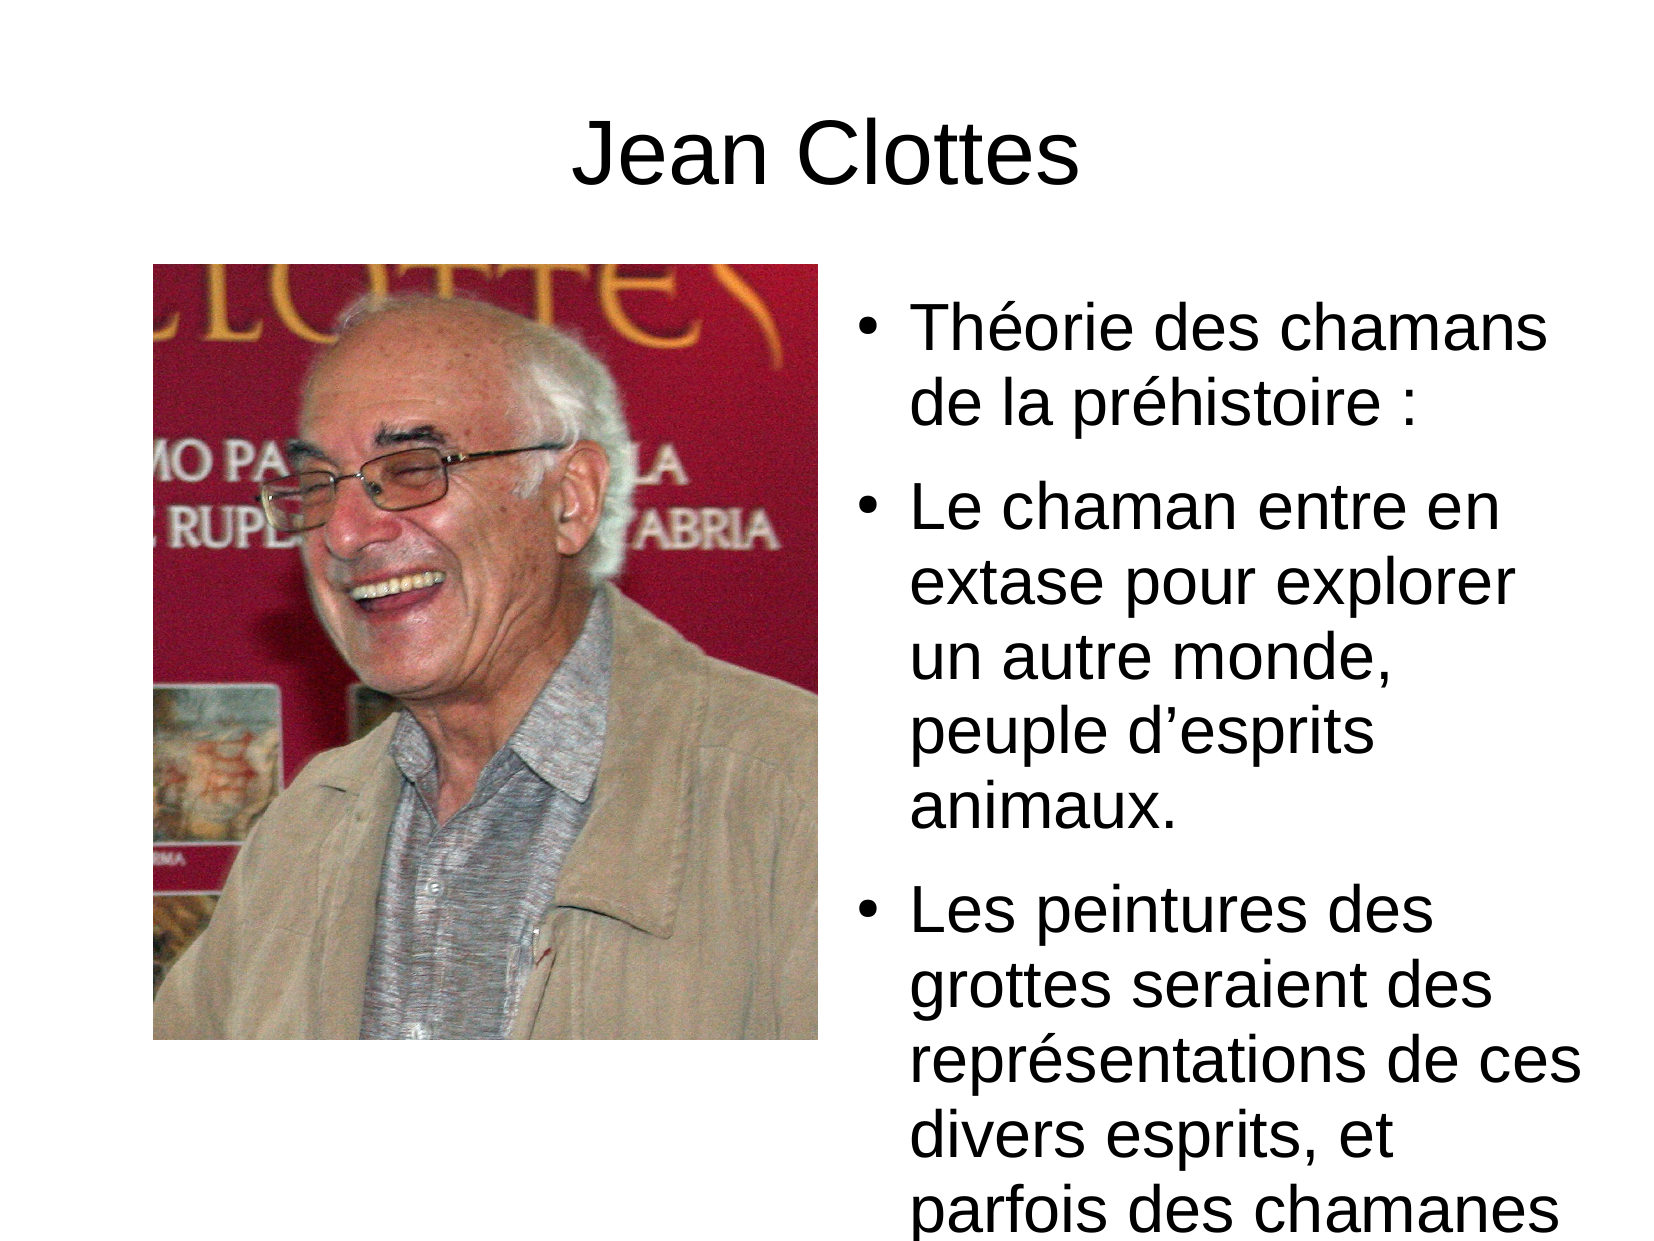

# Jean Clottes
Théorie des chamans de la préhistoire :
Le chaman entre en extase pour explorer un autre monde, peuple d’esprits animaux.
Les peintures des grottes seraient des représentations de ces divers esprits, et parfois des chamanes (figures thériomorphes = êtres humains ayant une forme partiellement animale).